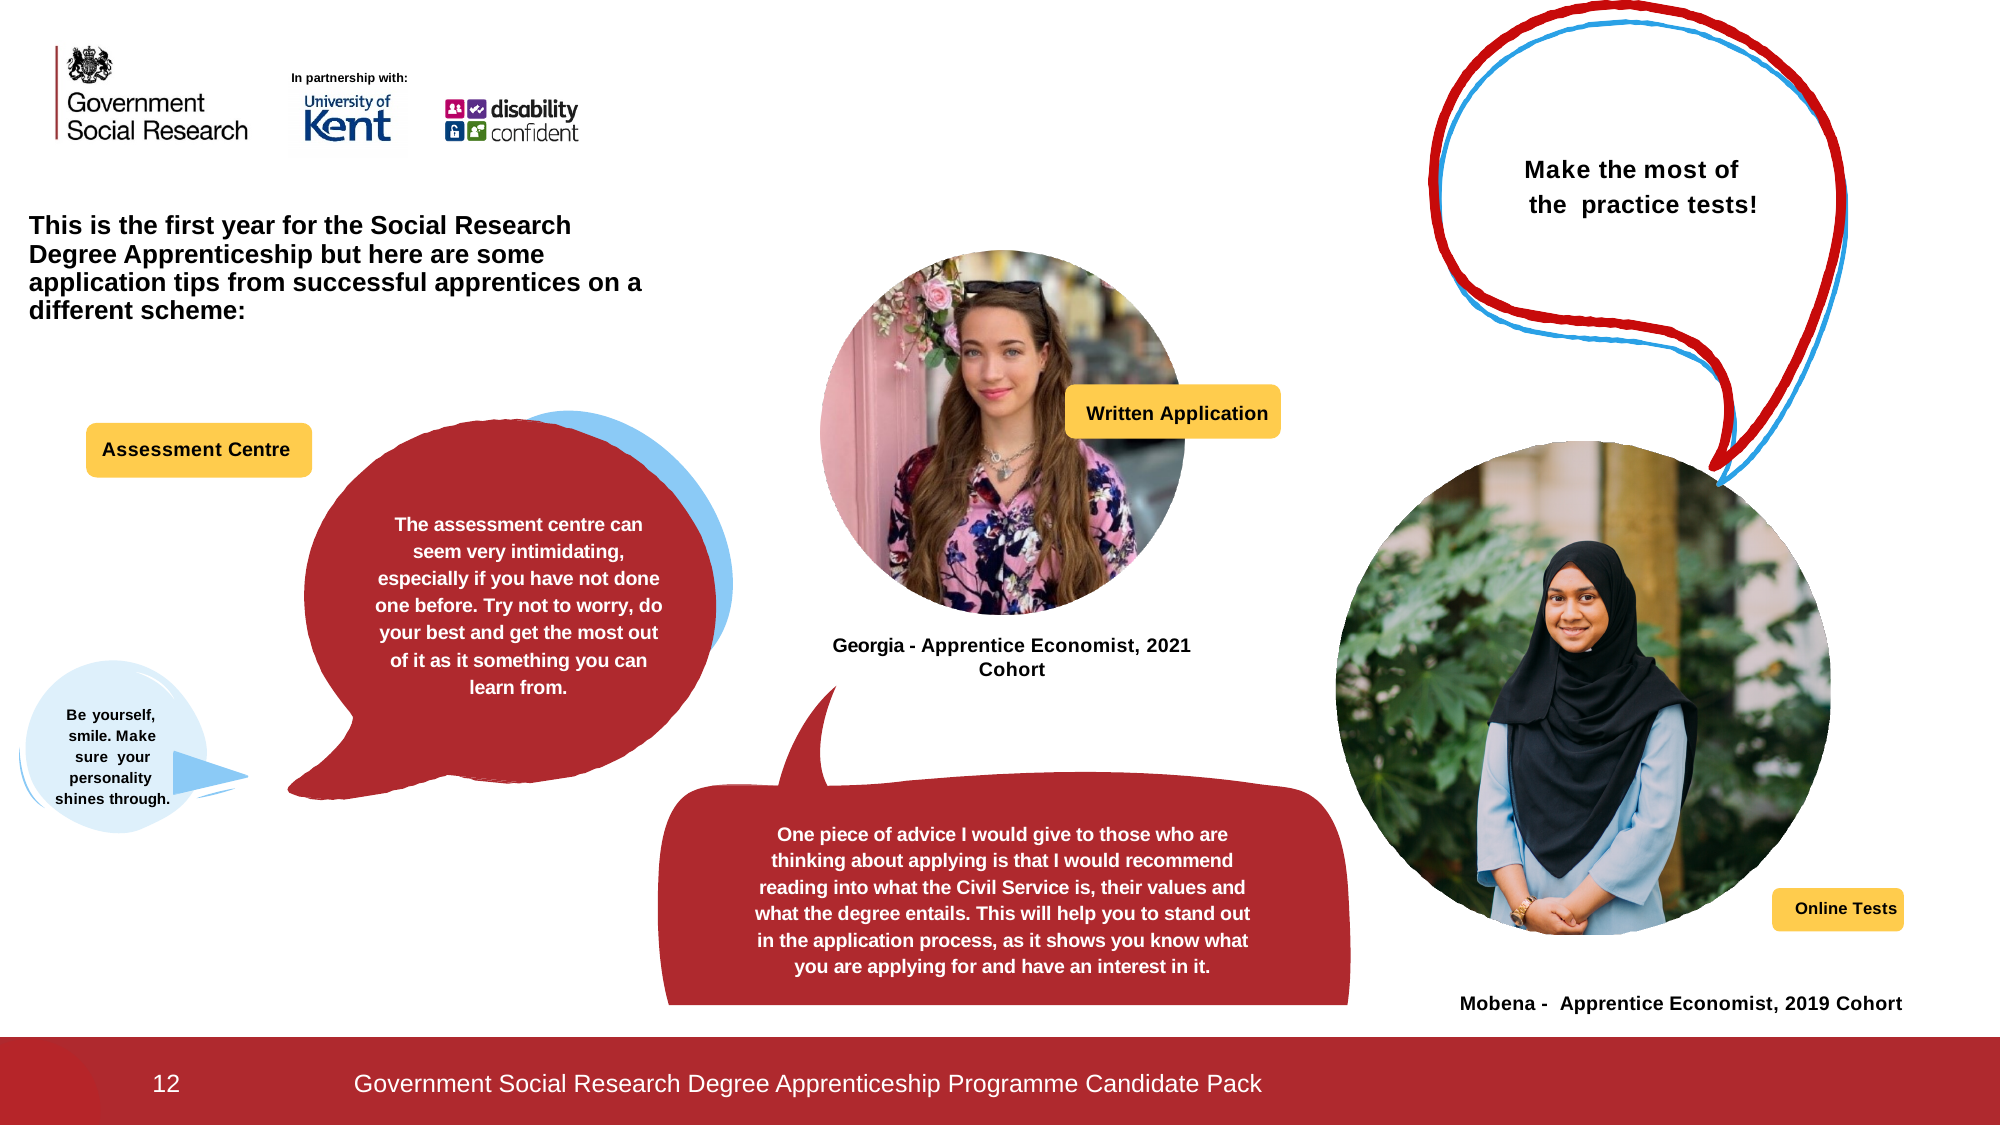

Make the most of the practice tests!
# This is the first year for the Social Research Degree Apprenticeship but here are some application tips from successful apprentices on a different scheme:
Written Application
Assessment Centre
The assessment centre can seem very intimidating, especially if you have not done one before. Try not to worry, do your best and get the most out of it as it something you can learn from.
Georgia - Apprentice Economist, 2021 Cohort
Be yourself, smile. Make sure your personality shines through.
One piece of advice I would give to those who are thinking about applying is that I would recommend reading into what the Civil Service is, their values and what the degree entails. This will help you to stand out in the application process, as it shows you know what you are applying for and have an interest in it.
Online Tests
Mobena - Apprentice Economist, 2019 Cohort
Government Social Research Degree Apprenticeship Programme Candidate Pack